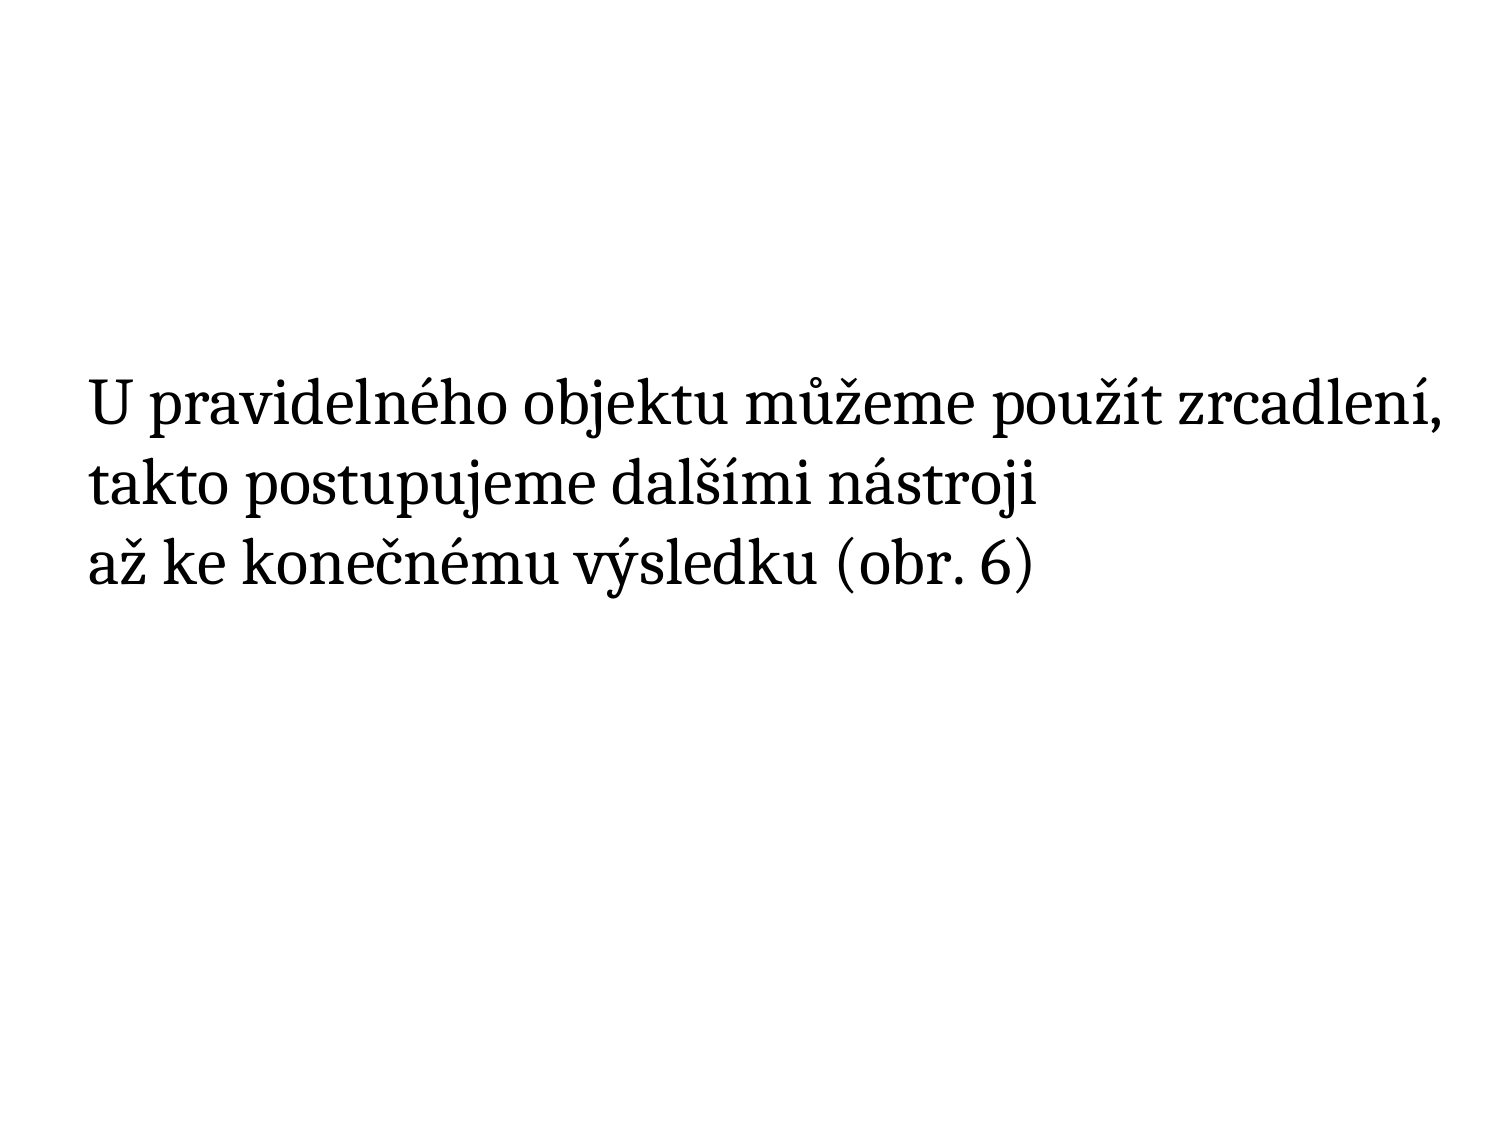

U pravidelného objektu můžeme použít zrcadlení, takto postupujeme dalšími nástroji
až ke konečnému výsledku (obr. 6)